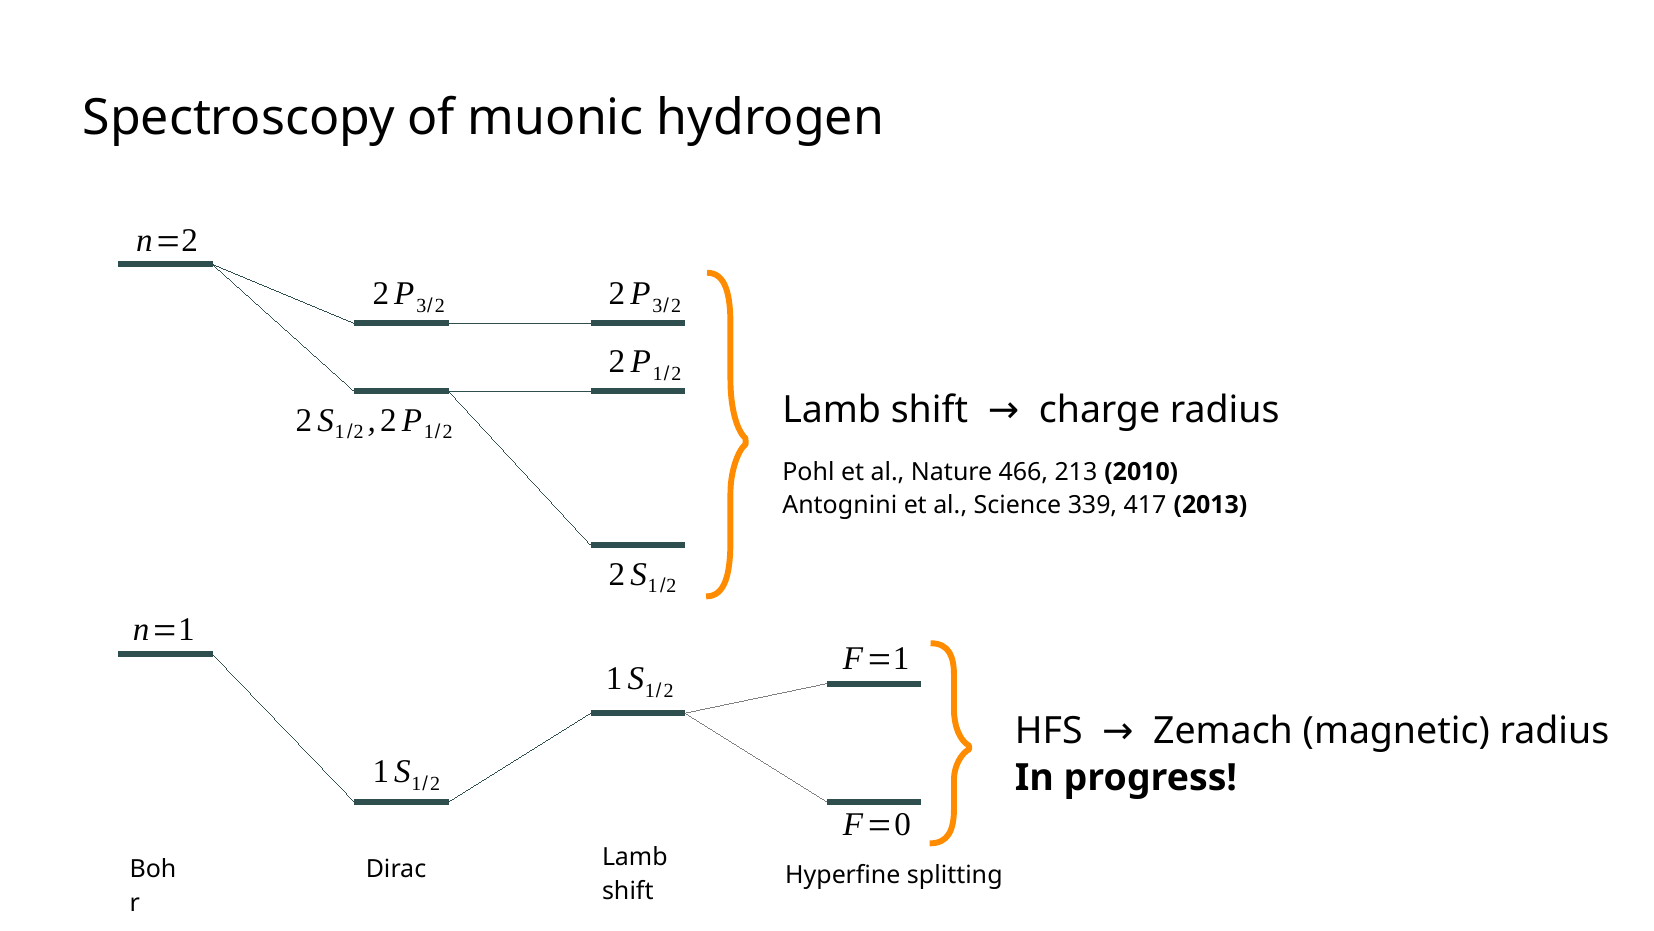

# Spectroscopy of muonic hydrogen
Lamb shift → charge radius
Pohl et al., Nature 466, 213 (2010)
Antognini et al., Science 339, 417 (2013)
HFS → Zemach (magnetic) radius
In progress!
Lamb
shift
Bohr
Dirac
Hyperfine splitting